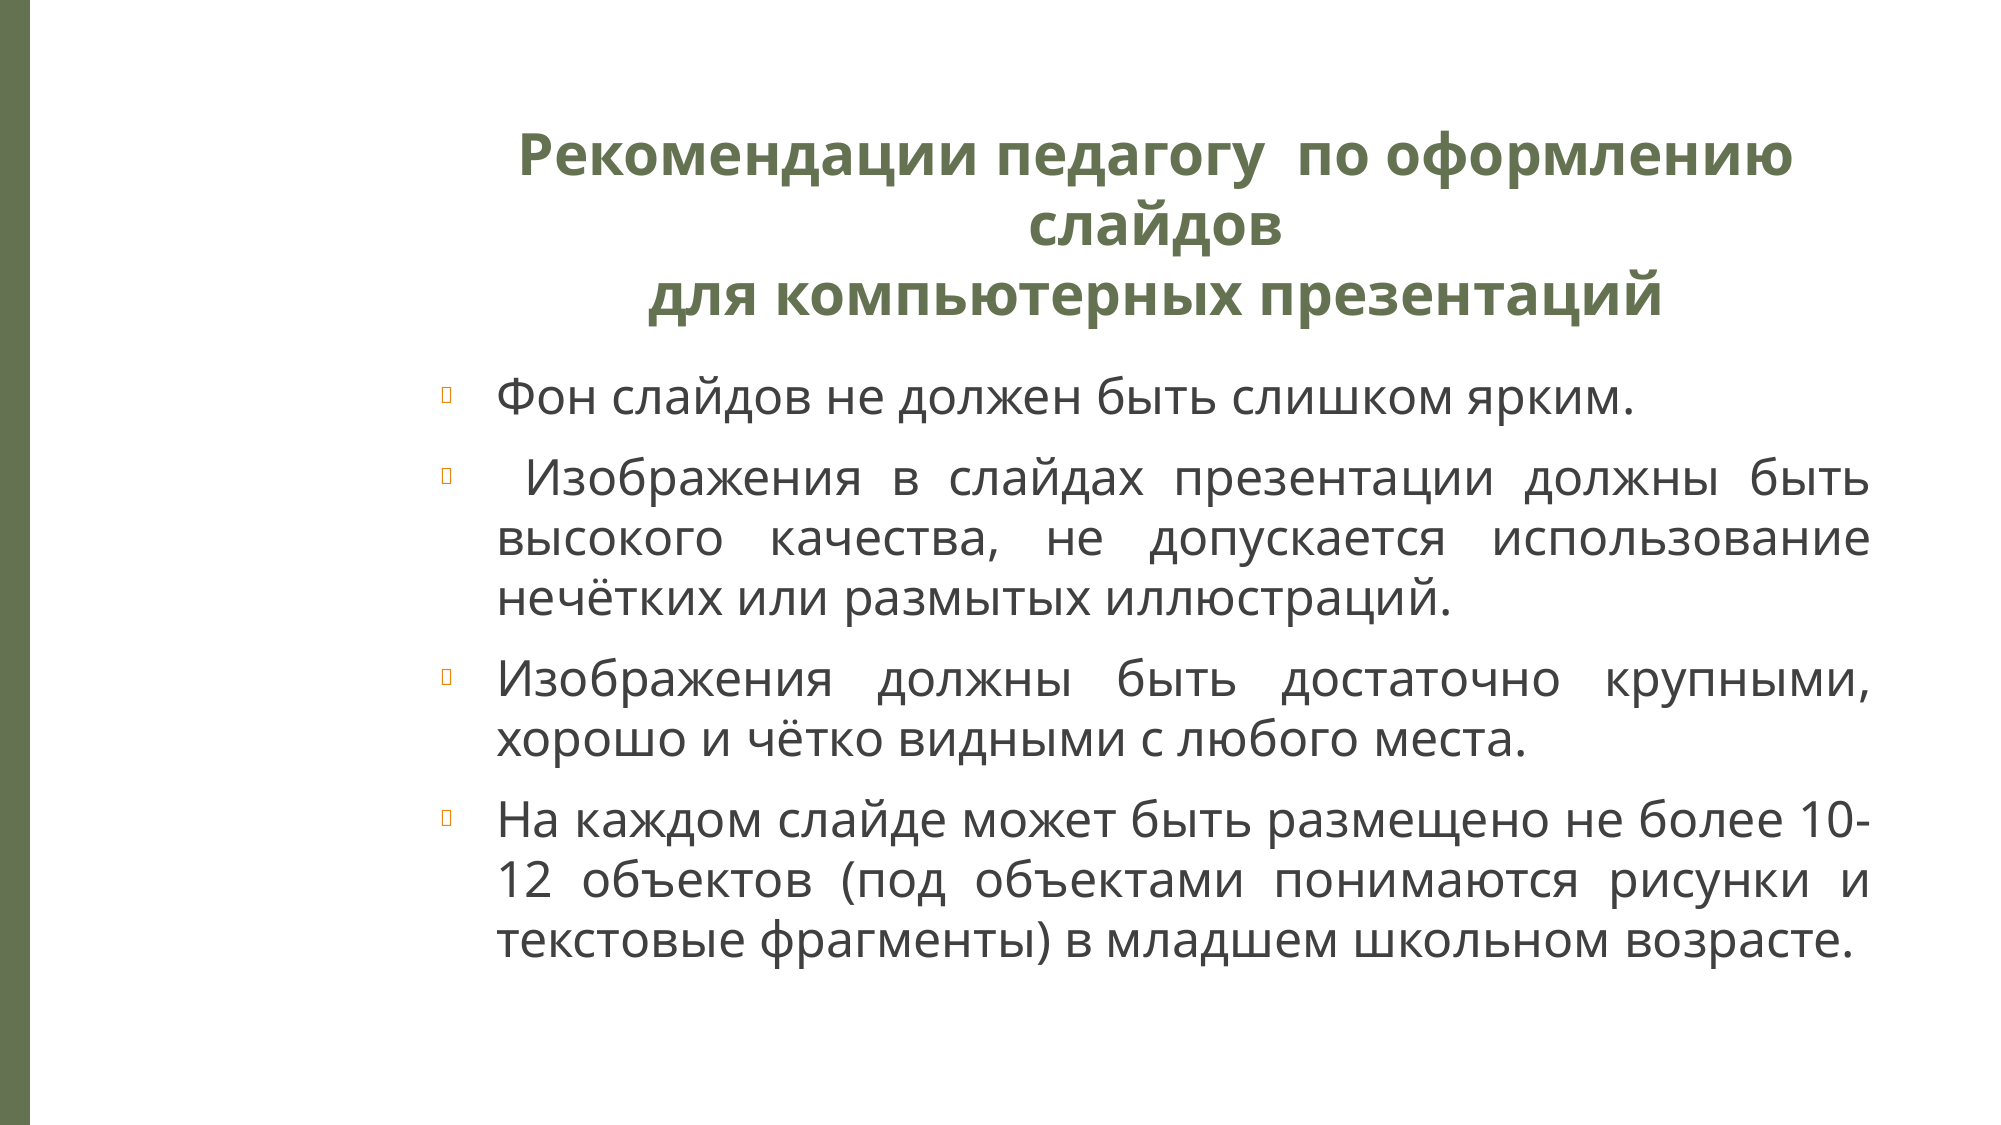

# Рекомендации педагогу по оформлению слайдов для компьютерных презентаций
Фон слайдов не должен быть слишком ярким.
 Изображения в слайдах презентации должны быть высокого качества, не допускается использование нечётких или размытых иллюстраций.
Изображения должны быть достаточно крупными, хорошо и чётко видными с любого места.
На каждом слайде может быть размещено не более 10-12 объектов (под объектами понимаются рисунки и текстовые фрагменты) в младшем школьном возрасте.